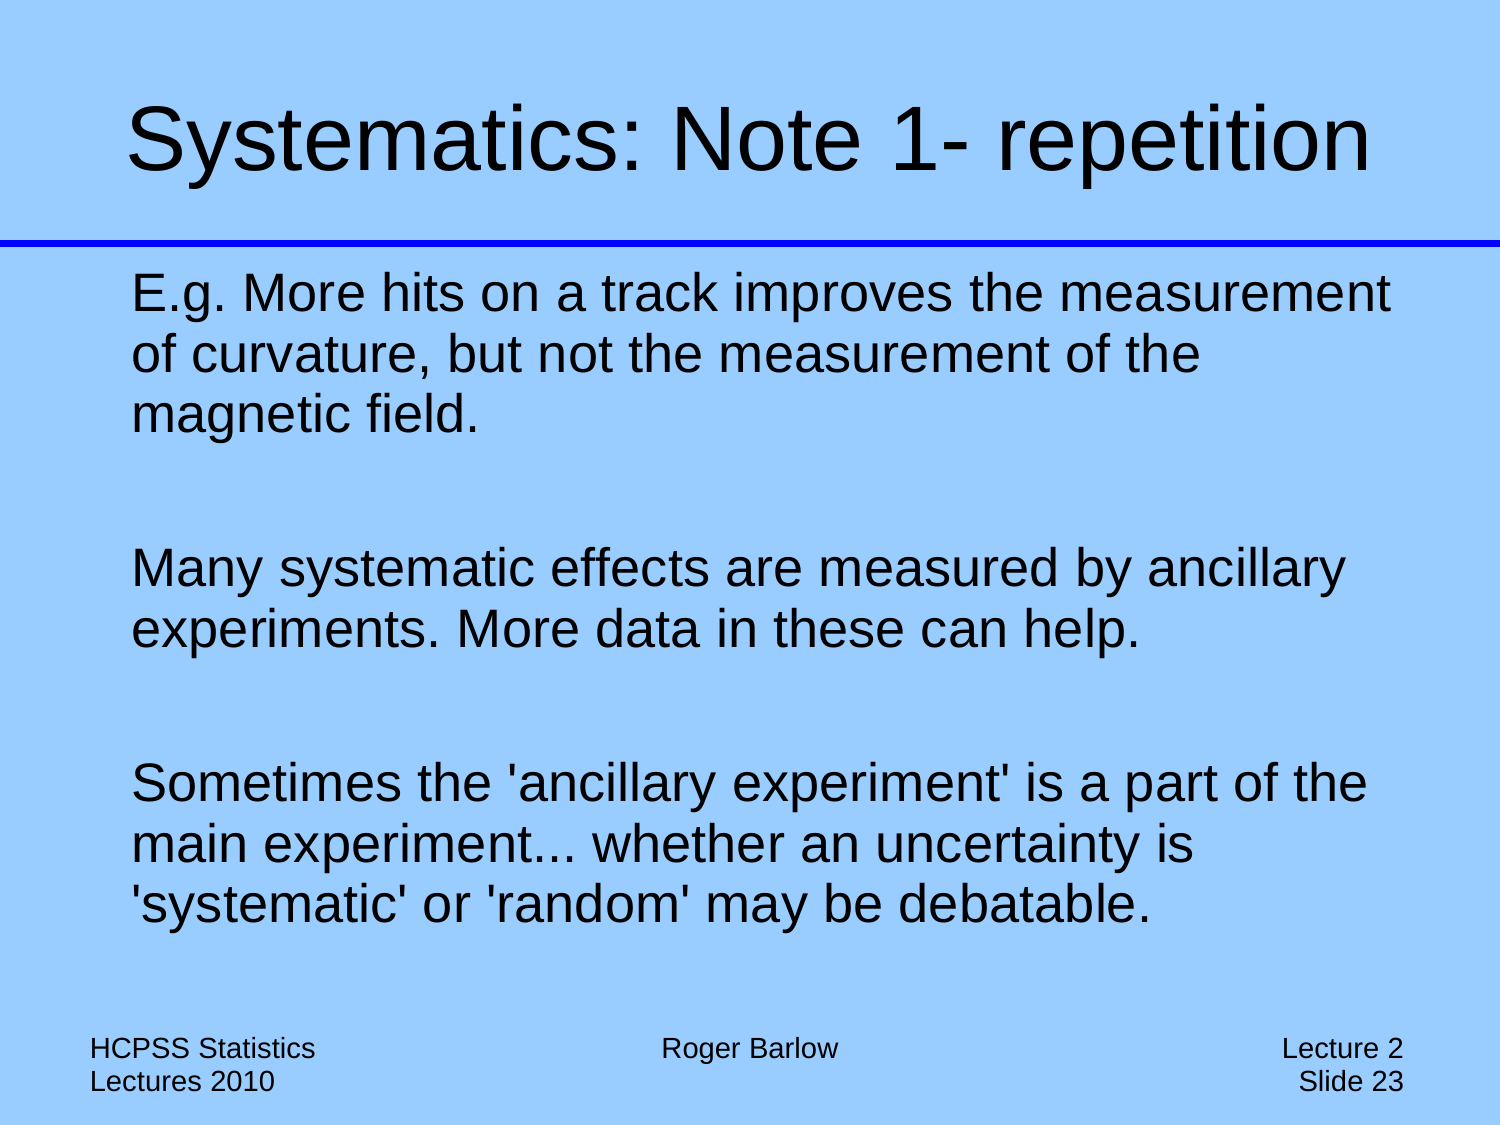

# Systematics: Note 1- repetition
E.g. More hits on a track improves the measurement of curvature, but not the measurement of the magnetic field.
Many systematic effects are measured by ancillary experiments. More data in these can help.
Sometimes the 'ancillary experiment' is a part of the main experiment... whether an uncertainty is 'systematic' or 'random' may be debatable.
23